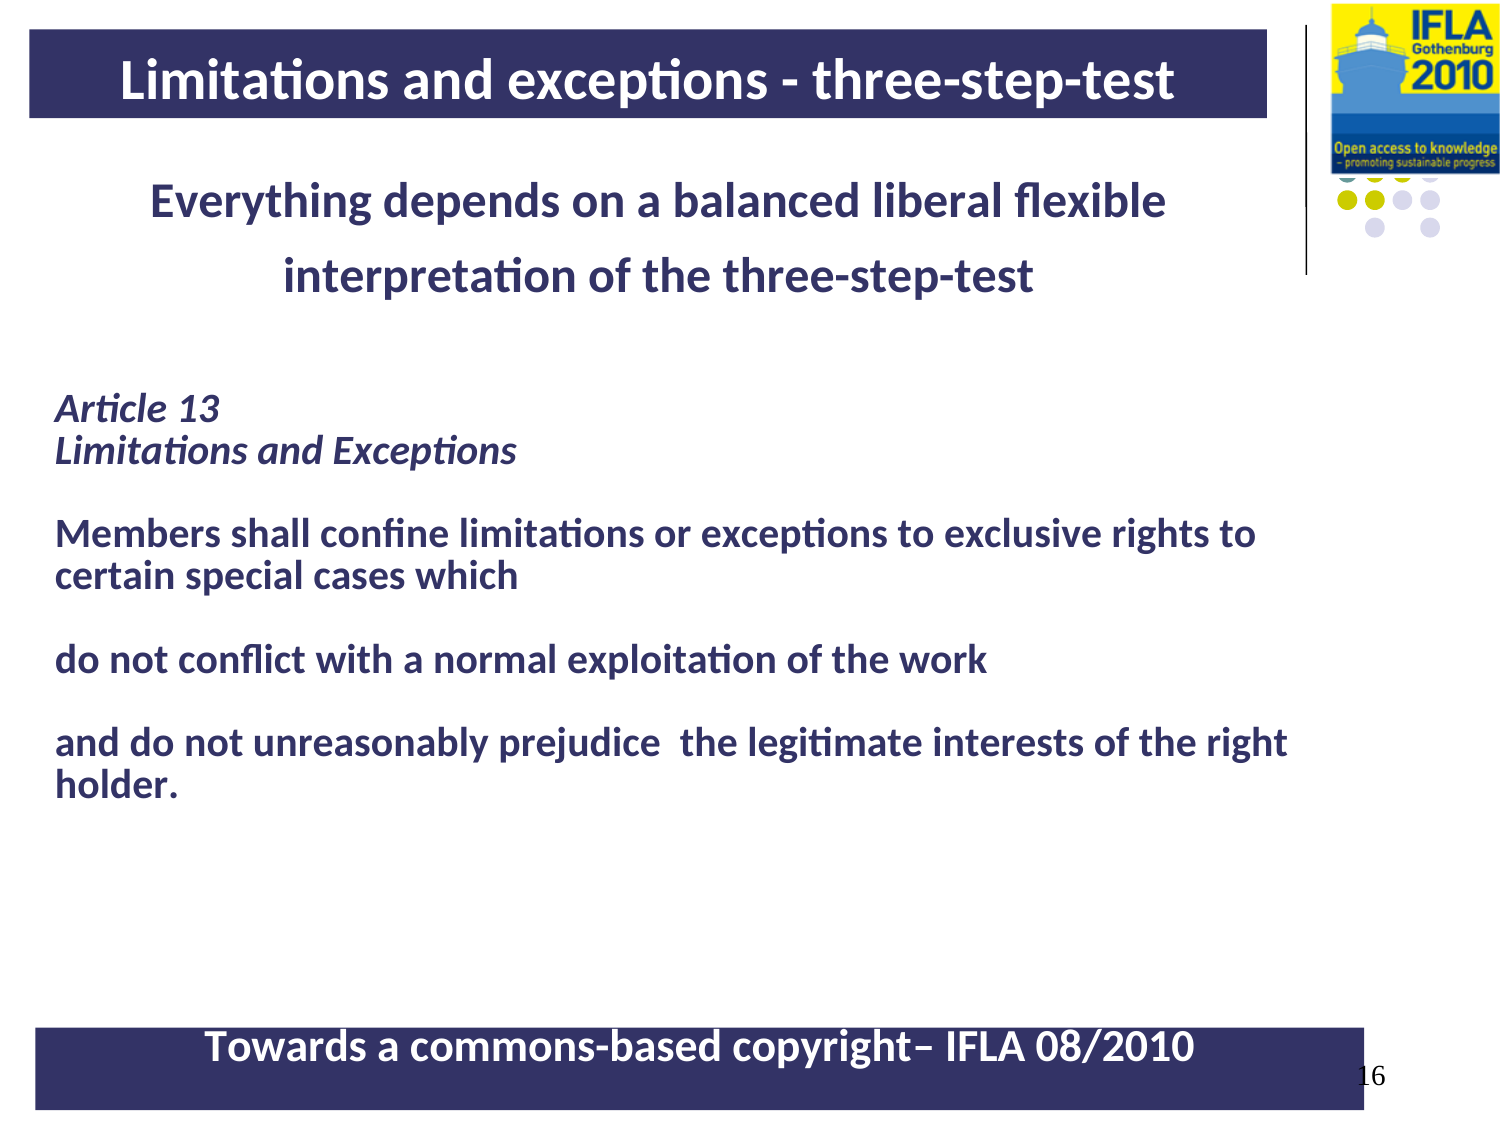

# Limitations and exceptions - three-step-test
Everything depends on a balanced liberal flexible interpretation of the three-step-test
Article 13
Limitations and Exceptions
Members shall confine limitations or exceptions to exclusive rights to certain special cases which
do not conflict with a normal exploitation of the work
and do not unreasonably prejudice the legitimate interests of the right holder.